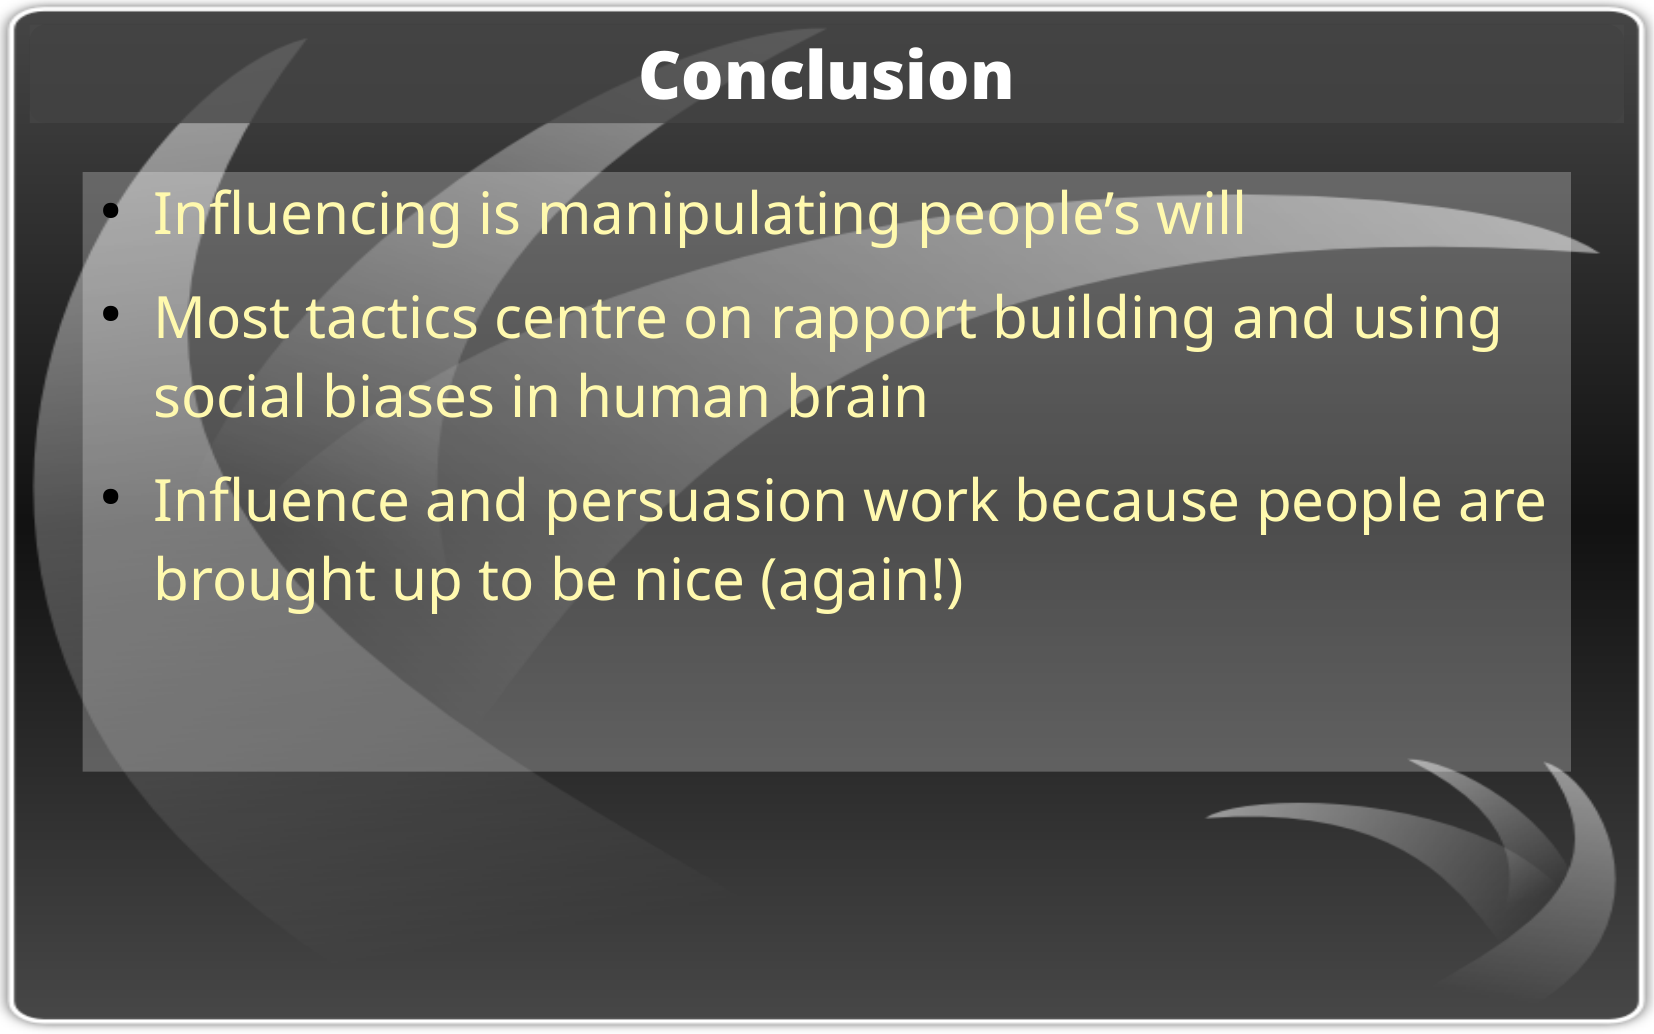

# Conclusion
Influencing is manipulating people’s will
Most tactics centre on rapport building and using social biases in human brain
Influence and persuasion work because people are brought up to be nice (again!)